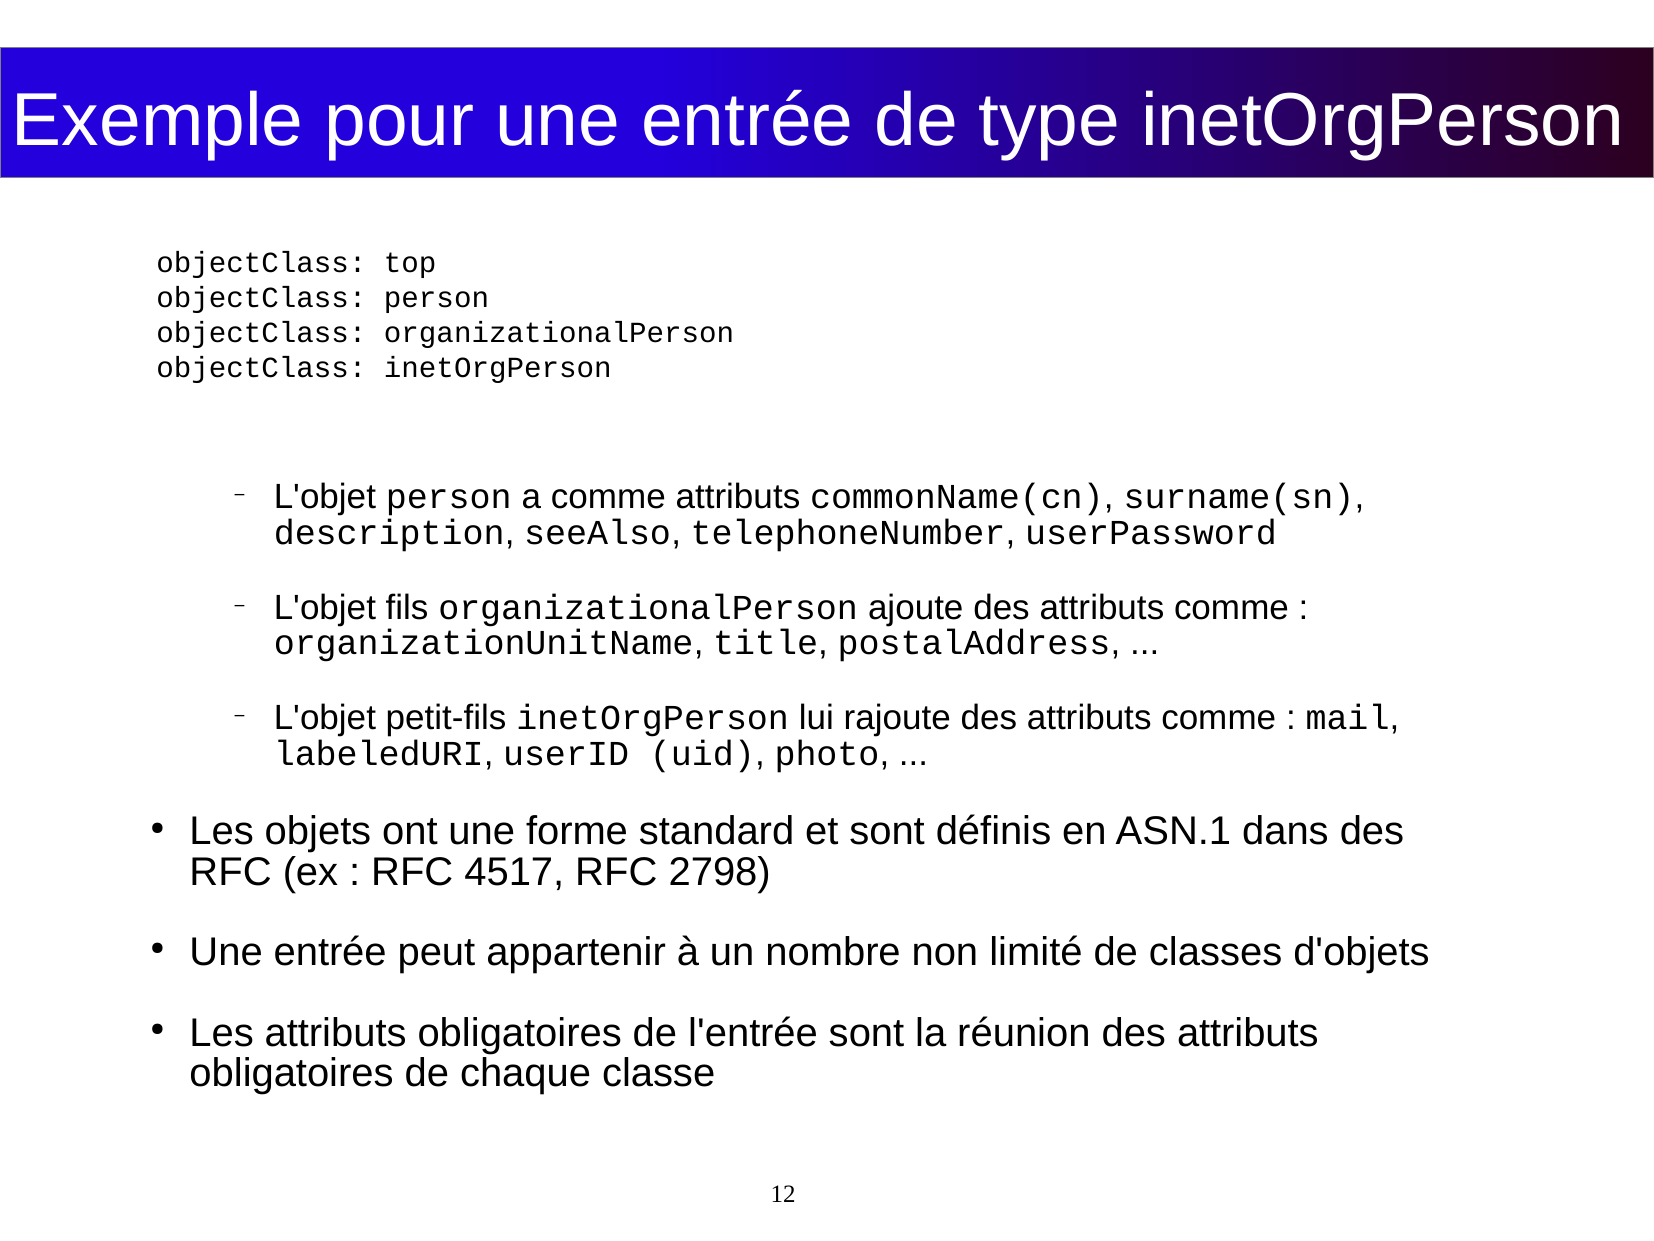

# Exemple pour une entrée de type inetOrgPerson
L'objet person a comme attributs commonName(cn), surname(sn),
description, seeAlso, telephoneNumber, userPassword
L'objet fils organizationalPerson ajoute des attributs comme :
organizationUnitName, title, postalAddress, ...
L'objet petit-fils inetOrgPerson lui rajoute des attributs comme : mail,
labeledURI, userID (uid), photo, ...
Les objets ont une forme standard et sont définis en ASN.1 dans des
RFC (ex : RFC 4517, RFC 2798)
Une entrée peut appartenir à un nombre non limité de classes d'objets
Les attributs obligatoires de l'entrée sont la réunion des attributs
obligatoires de chaque classe
objectClass: top
objectClass: person
objectClass: organizationalPerson
objectClass: inetOrgPerson